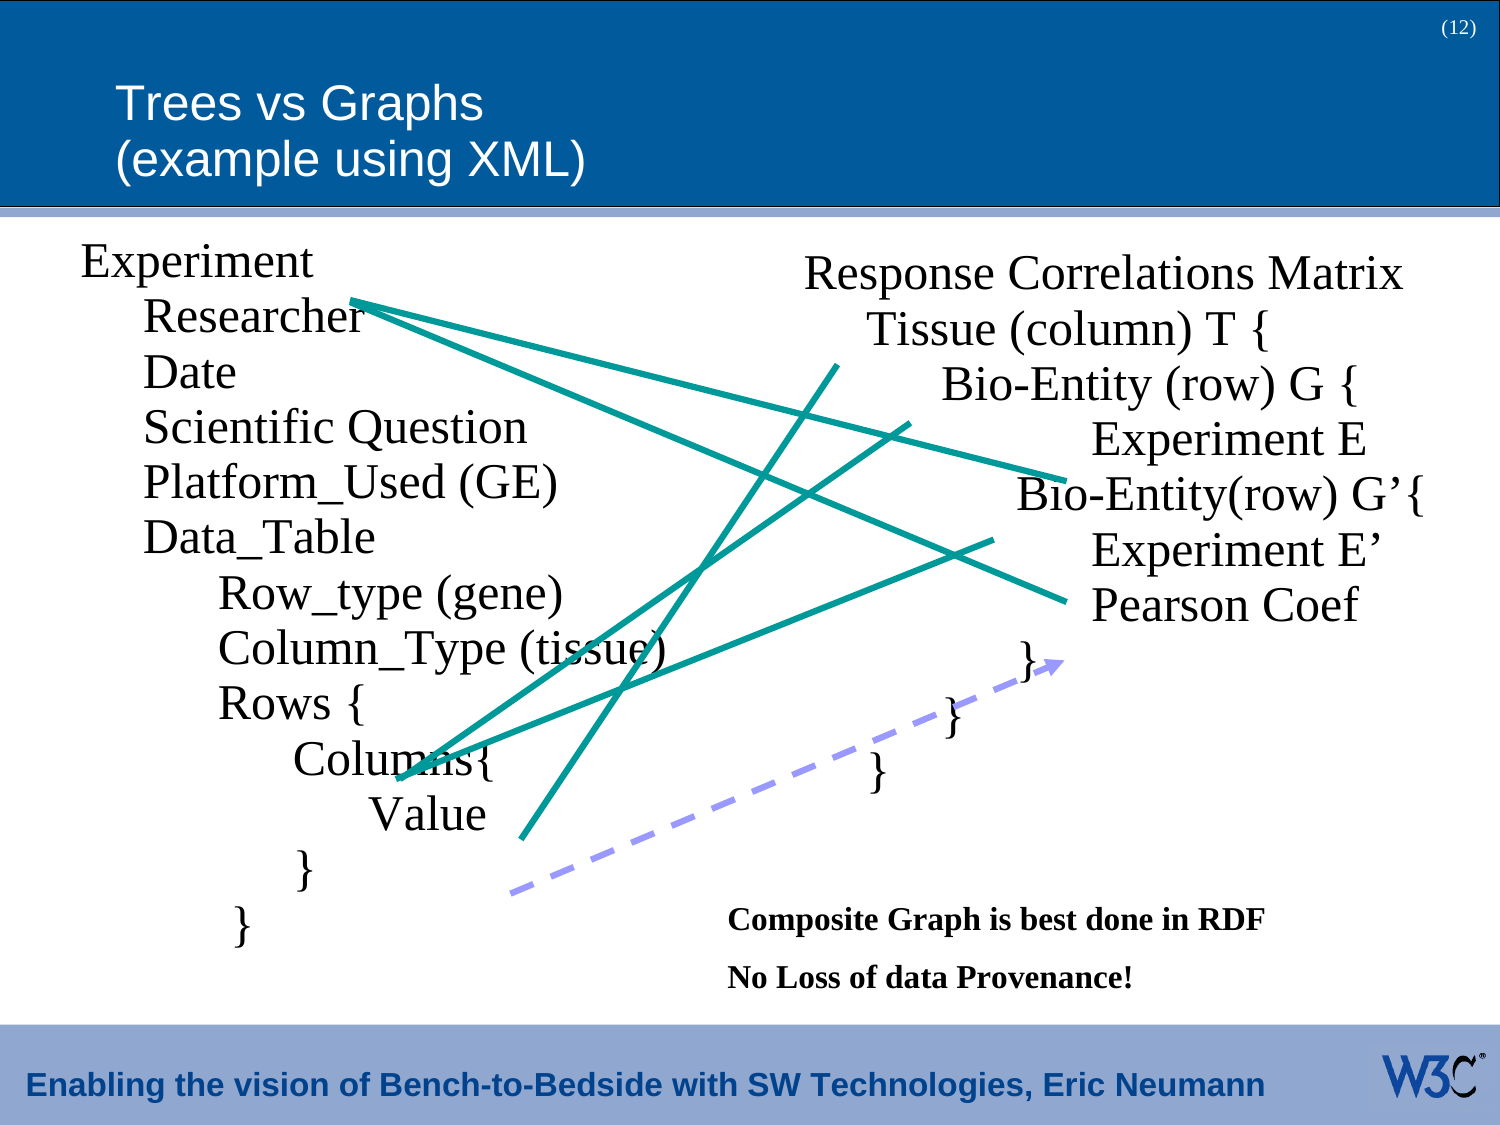

Trees vs Graphs
(example using XML)
 Experiment
Researcher
Date
Scientific Question
Platform_Used (GE)
Data_Table
Row_type (gene)
Column_Type (tissue)
Rows {
Columns{
Value
}
 }
 Response Correlations Matrix
Tissue (column) T {
Bio-Entity (row) G {
Experiment E
Bio-Entity(row) G’{
Experiment E’
Pearson Coef
}
}
}
Composite Graph is best done in RDF
No Loss of data Provenance!